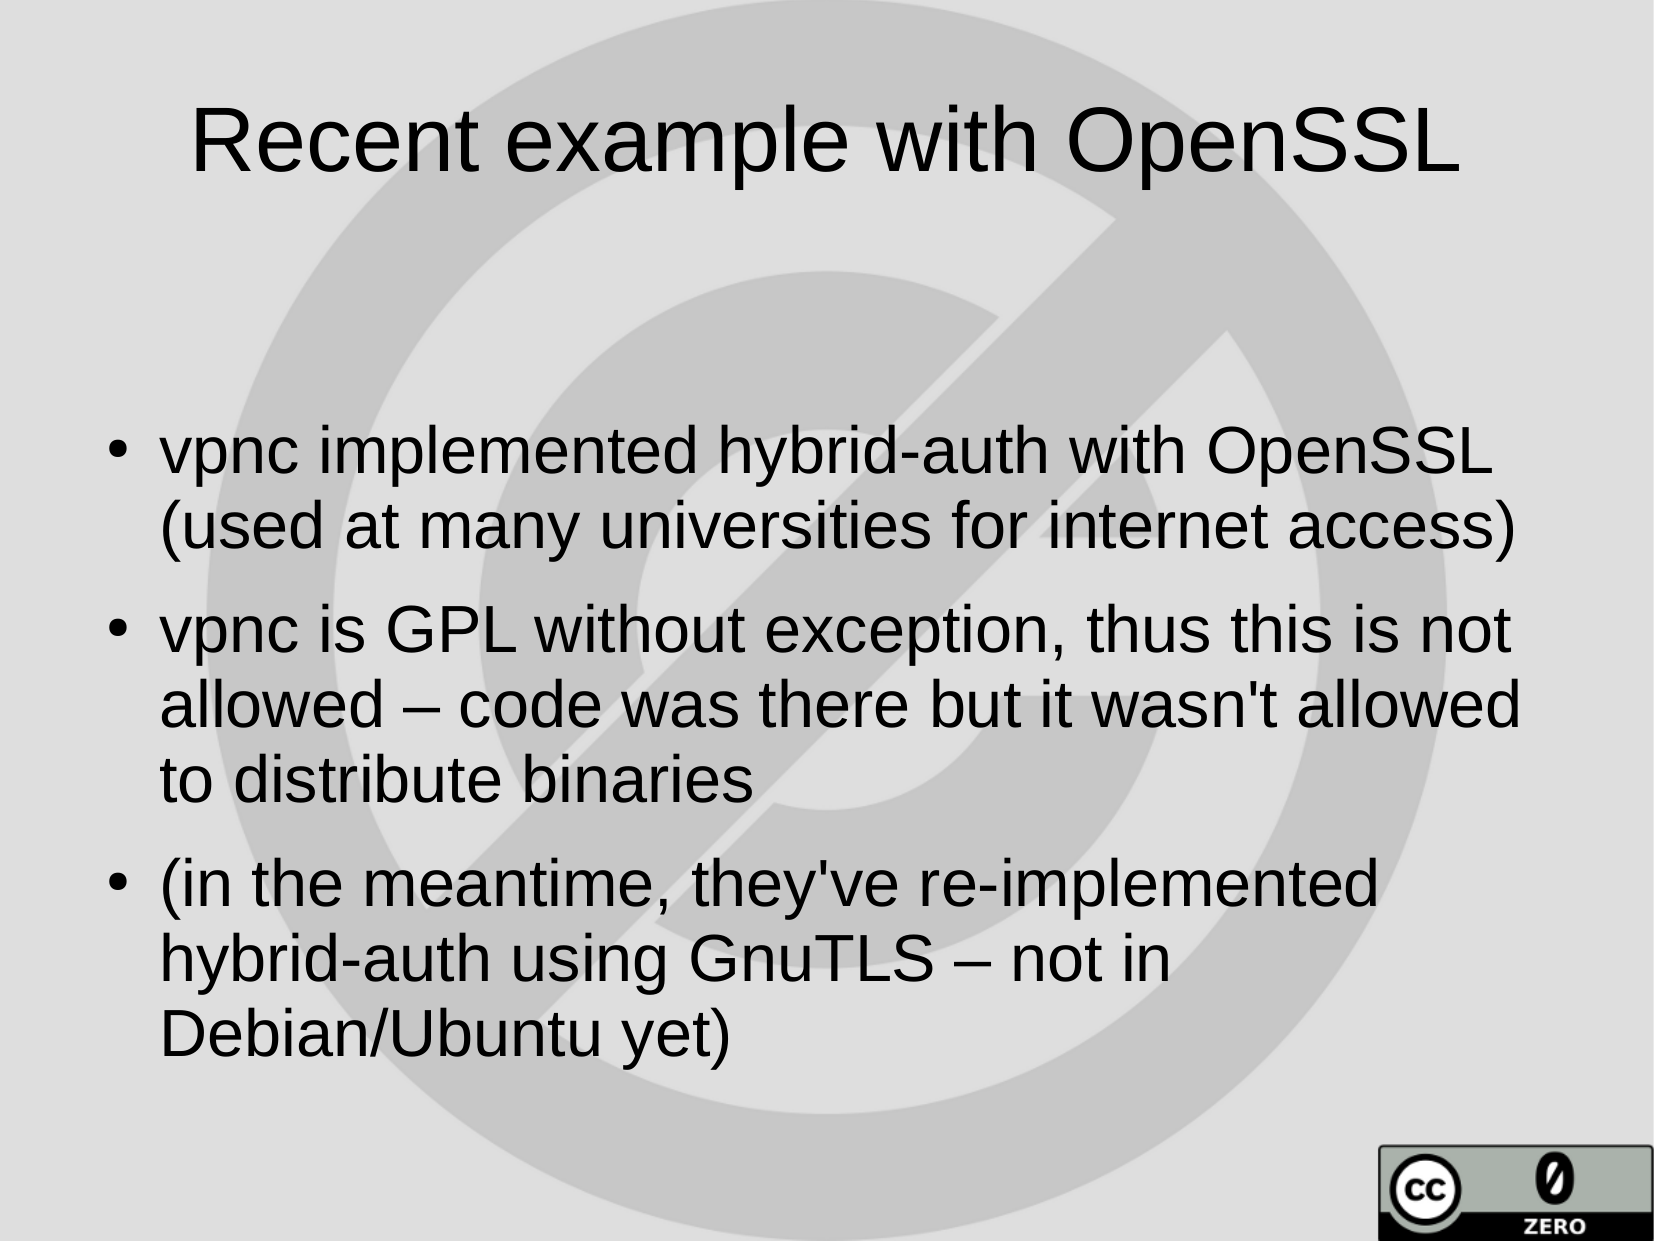

# Recent example with OpenSSL
vpnc implemented hybrid-auth with OpenSSL (used at many universities for internet access)
vpnc is GPL without exception, thus this is not allowed – code was there but it wasn't allowed to distribute binaries
(in the meantime, they've re-implemented hybrid-auth using GnuTLS – not in Debian/Ubuntu yet)